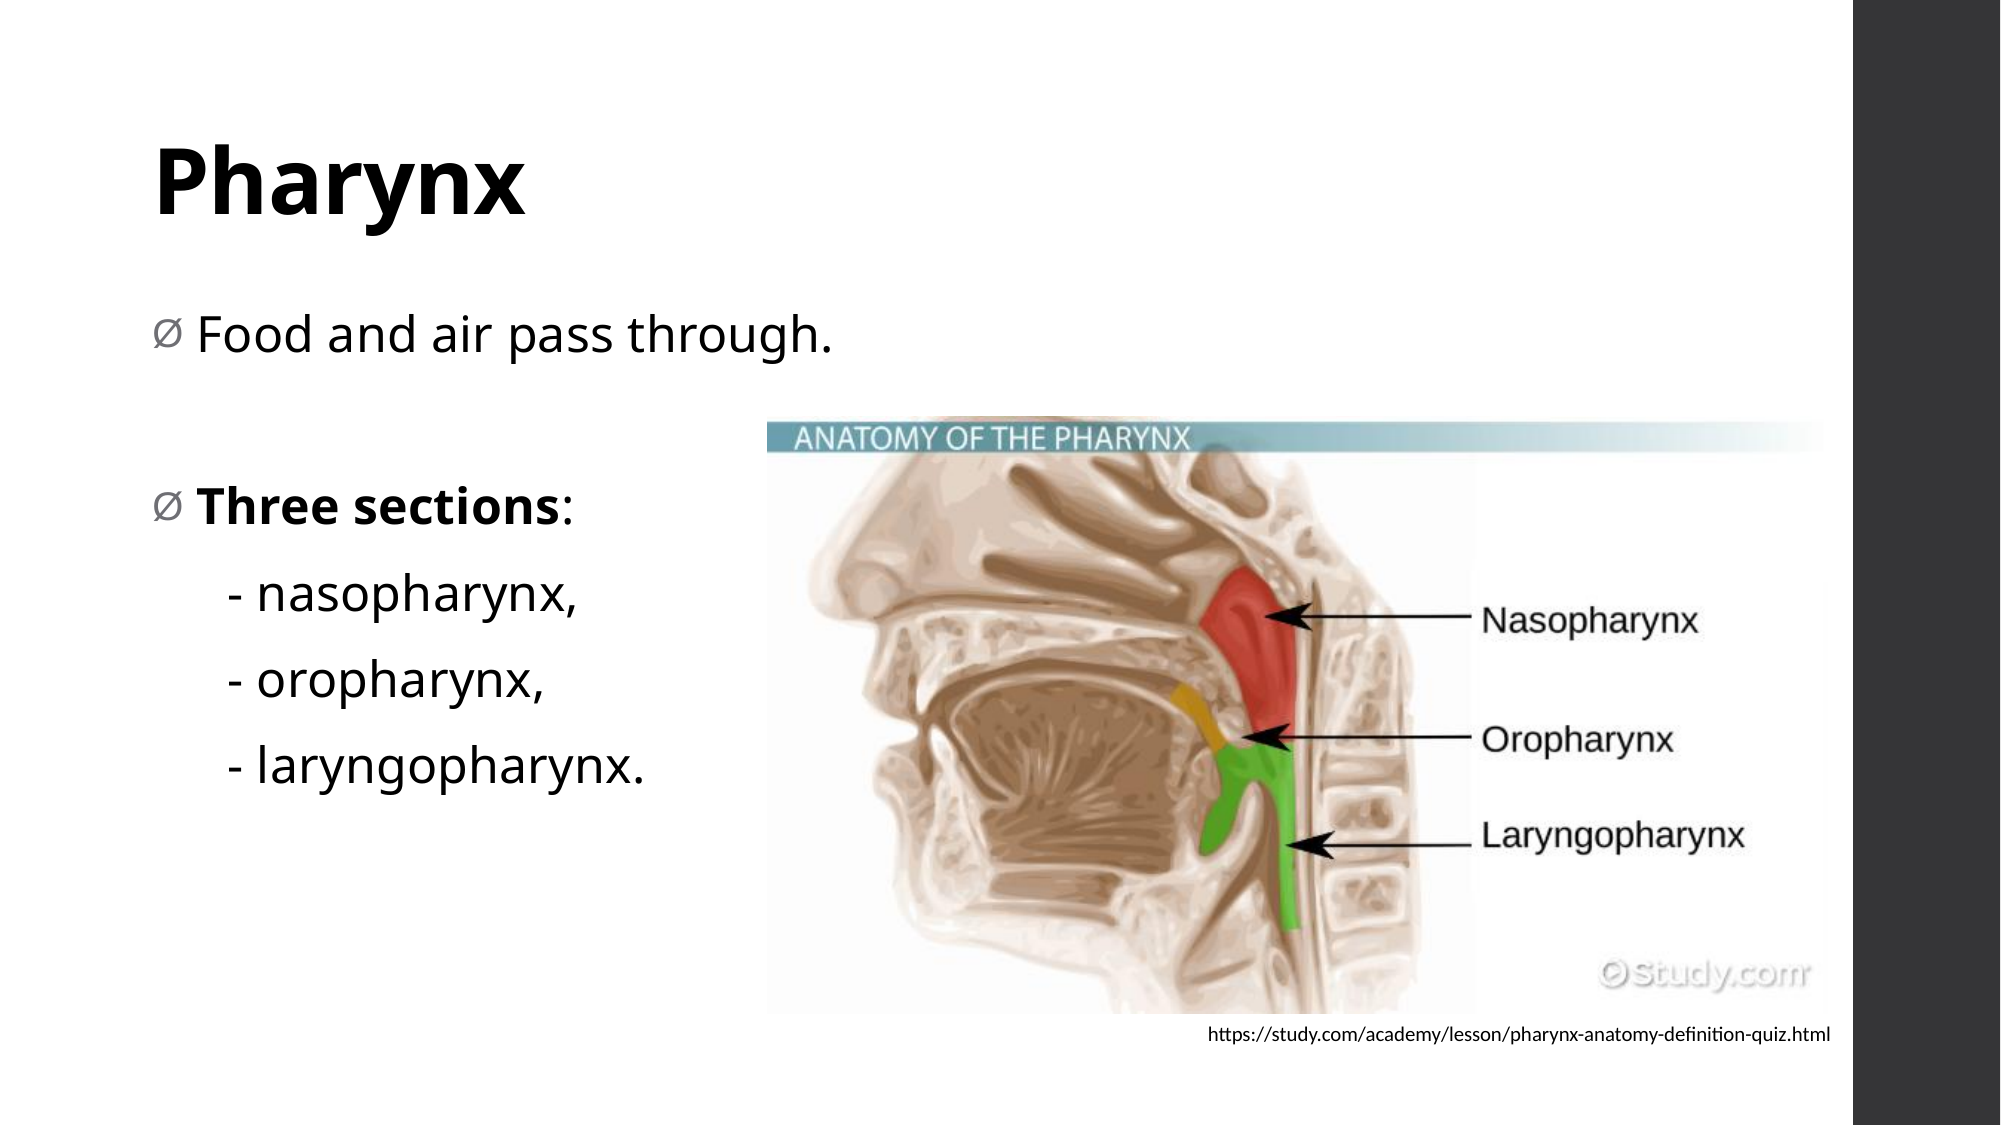

# Pharynx
 Food and air pass through.
 Three sections:
 	- nasopharynx,
 	- oropharynx,
 	- laryngopharynx.
https://study.com/academy/lesson/pharynx-anatomy-definition-quiz.html